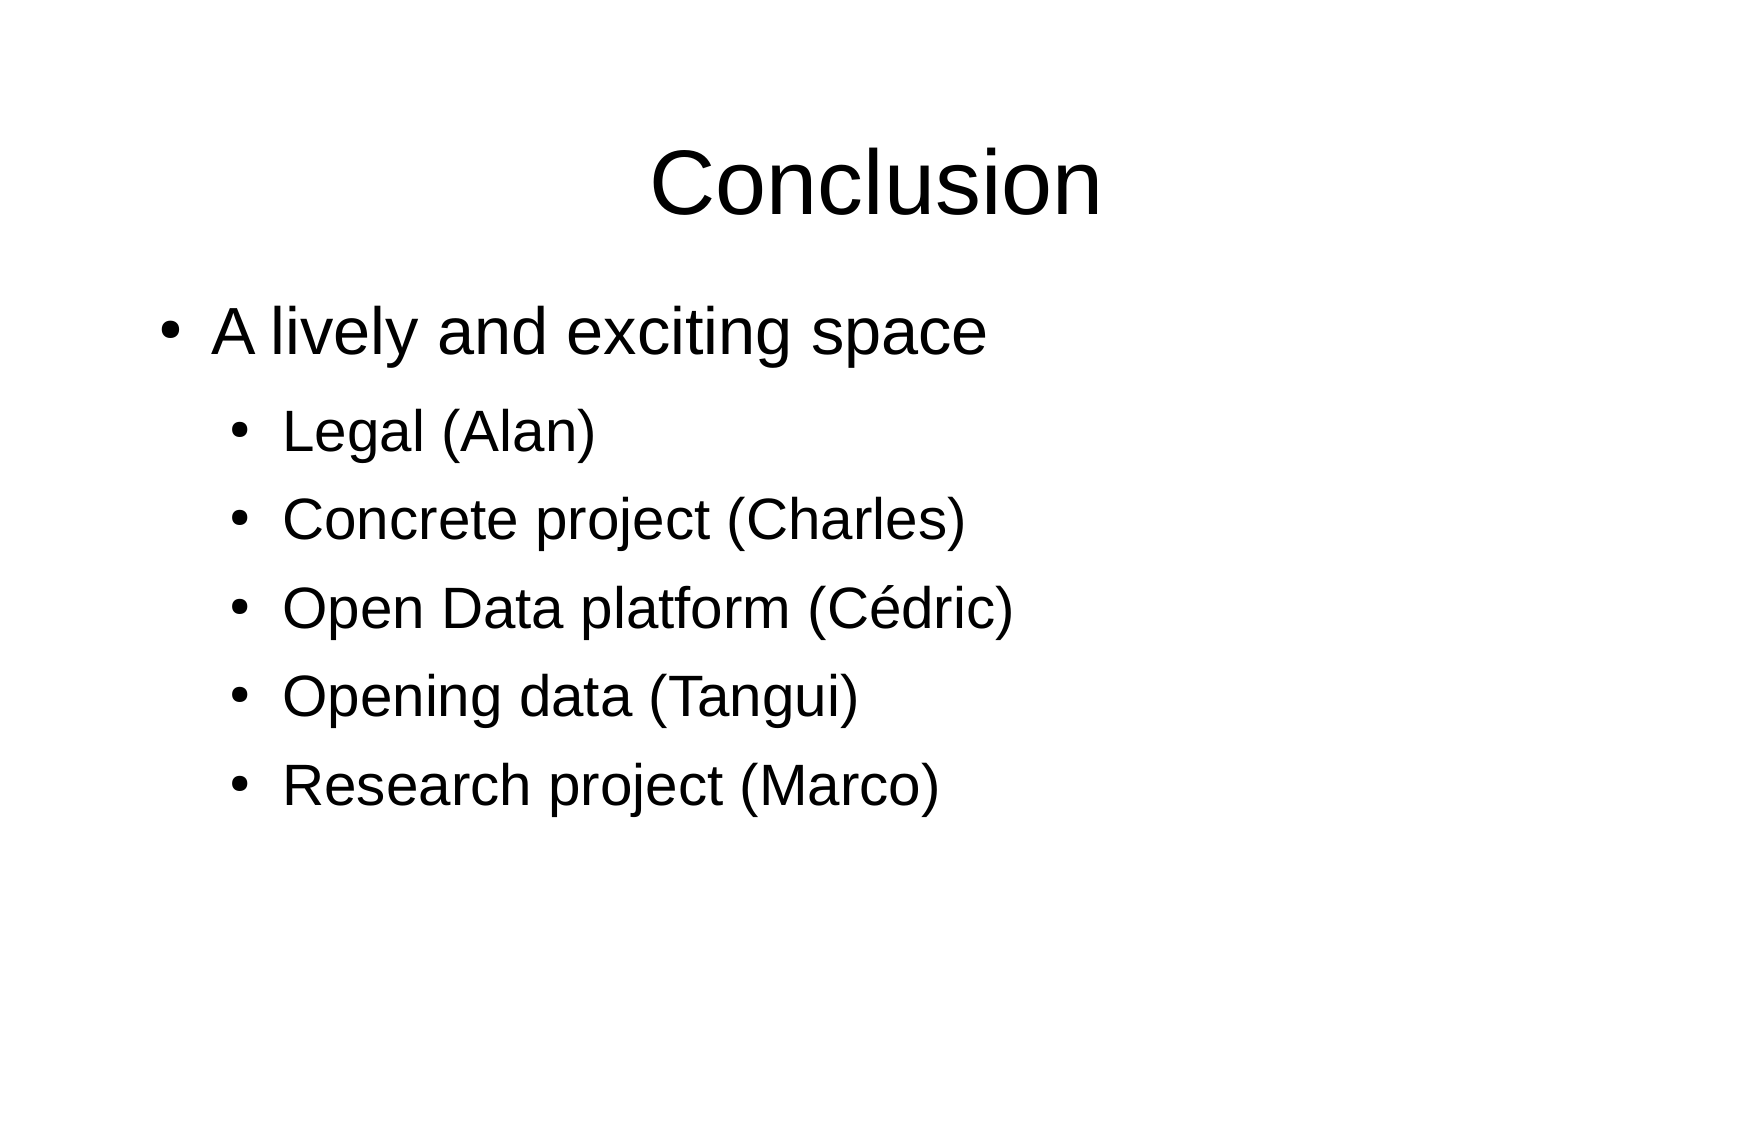

# Conclusion
A lively and exciting space
Legal (Alan)
Concrete project (Charles)
Open Data platform (Cédric)
Opening data (Tangui)
Research project (Marco)